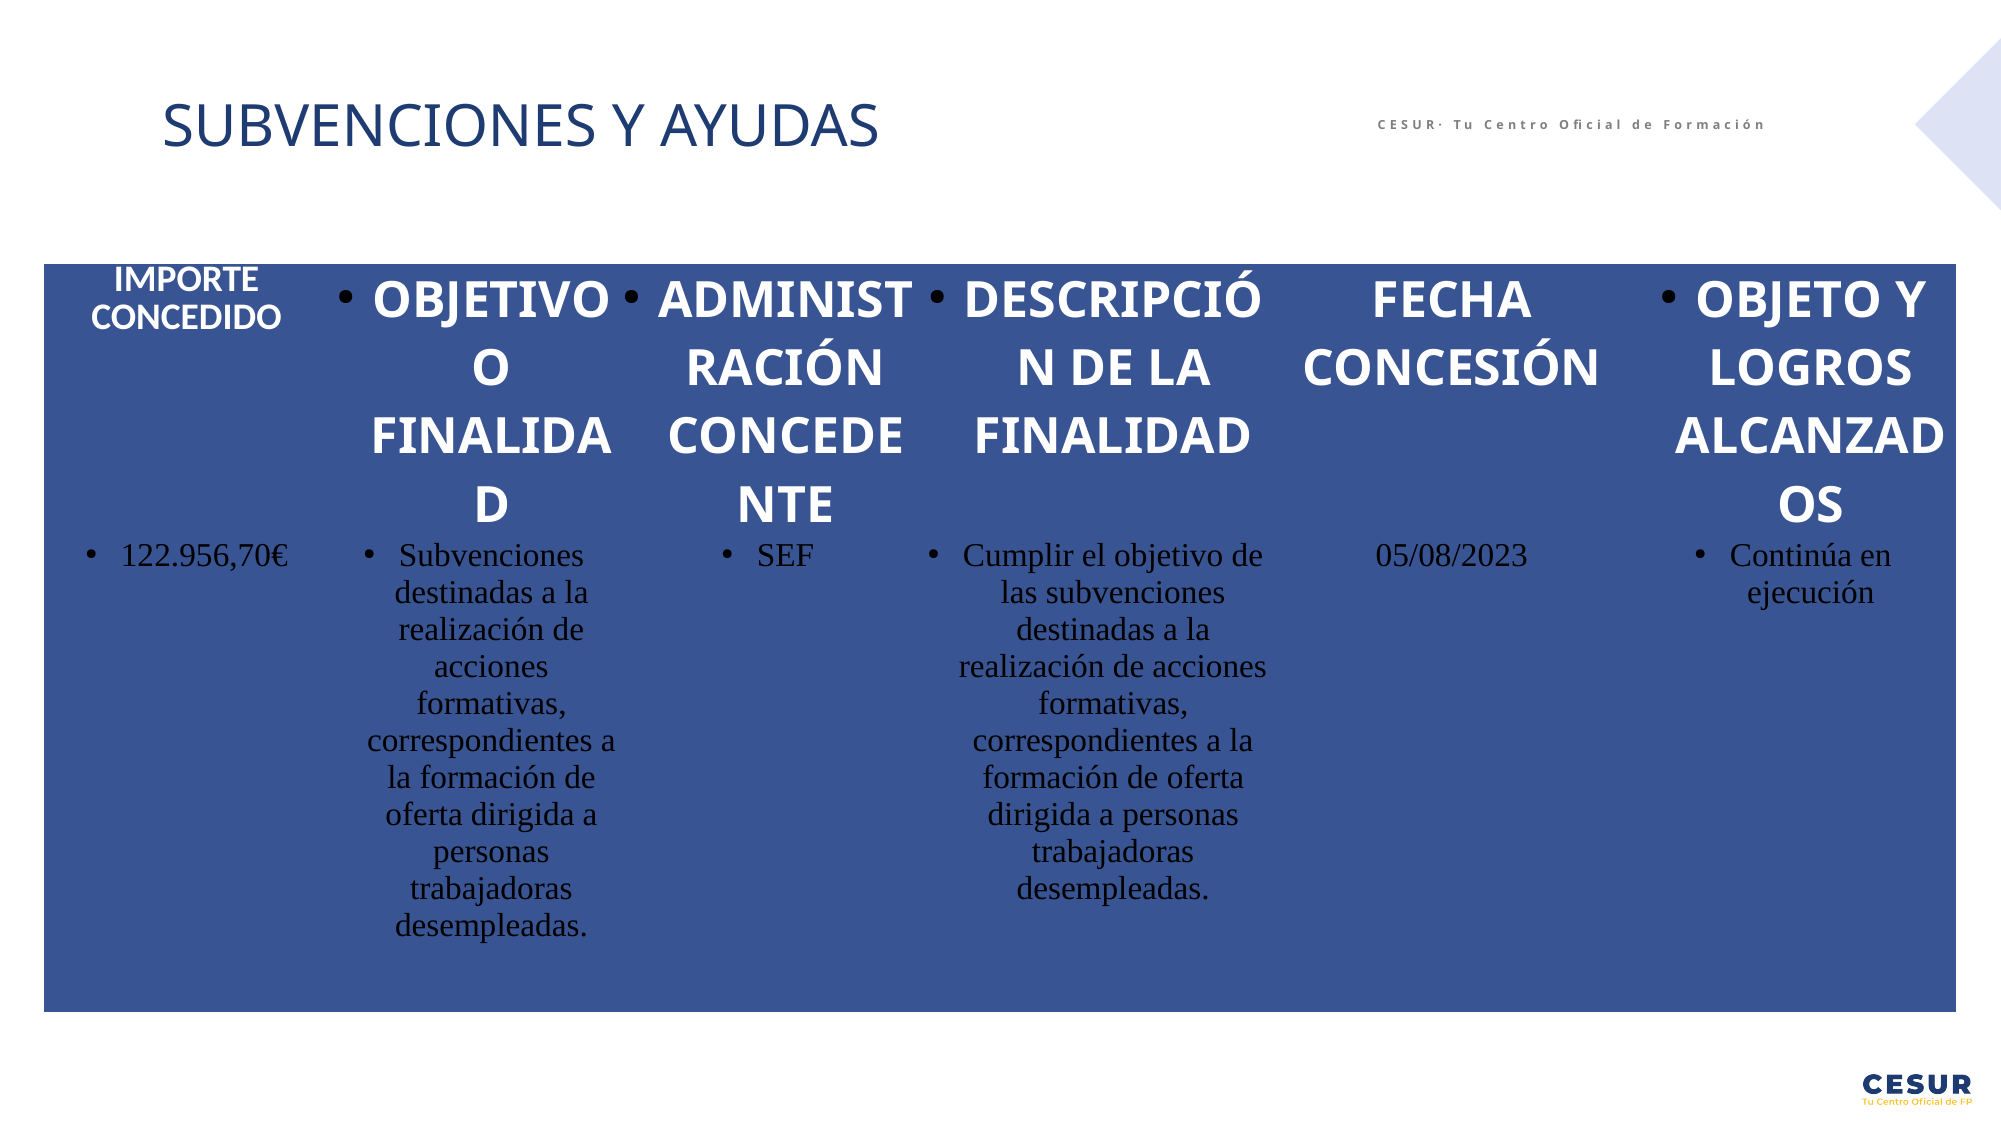

# SUBVENCIONES Y AYUDAS
| IMPORTE CONCEDIDO | OBJETIVO O FINALIDAD | ADMINISTRACIÓN CONCEDENTE | DESCRIPCIÓN DE LA FINALIDAD | FECHA CONCESIÓN | OBJETO Y LOGROS ALCANZADOS |
| --- | --- | --- | --- | --- | --- |
| 122.956,70€ | Subvenciones destinadas a la realización de acciones formativas, correspondientes a la formación de oferta dirigida a personas trabajadoras desempleadas. | SEF | Cumplir el objetivo de las subvenciones destinadas a la realización de acciones formativas, correspondientes a la formación de oferta dirigida a personas trabajadoras desempleadas. | 05/08/2023 | Continúa en ejecución |